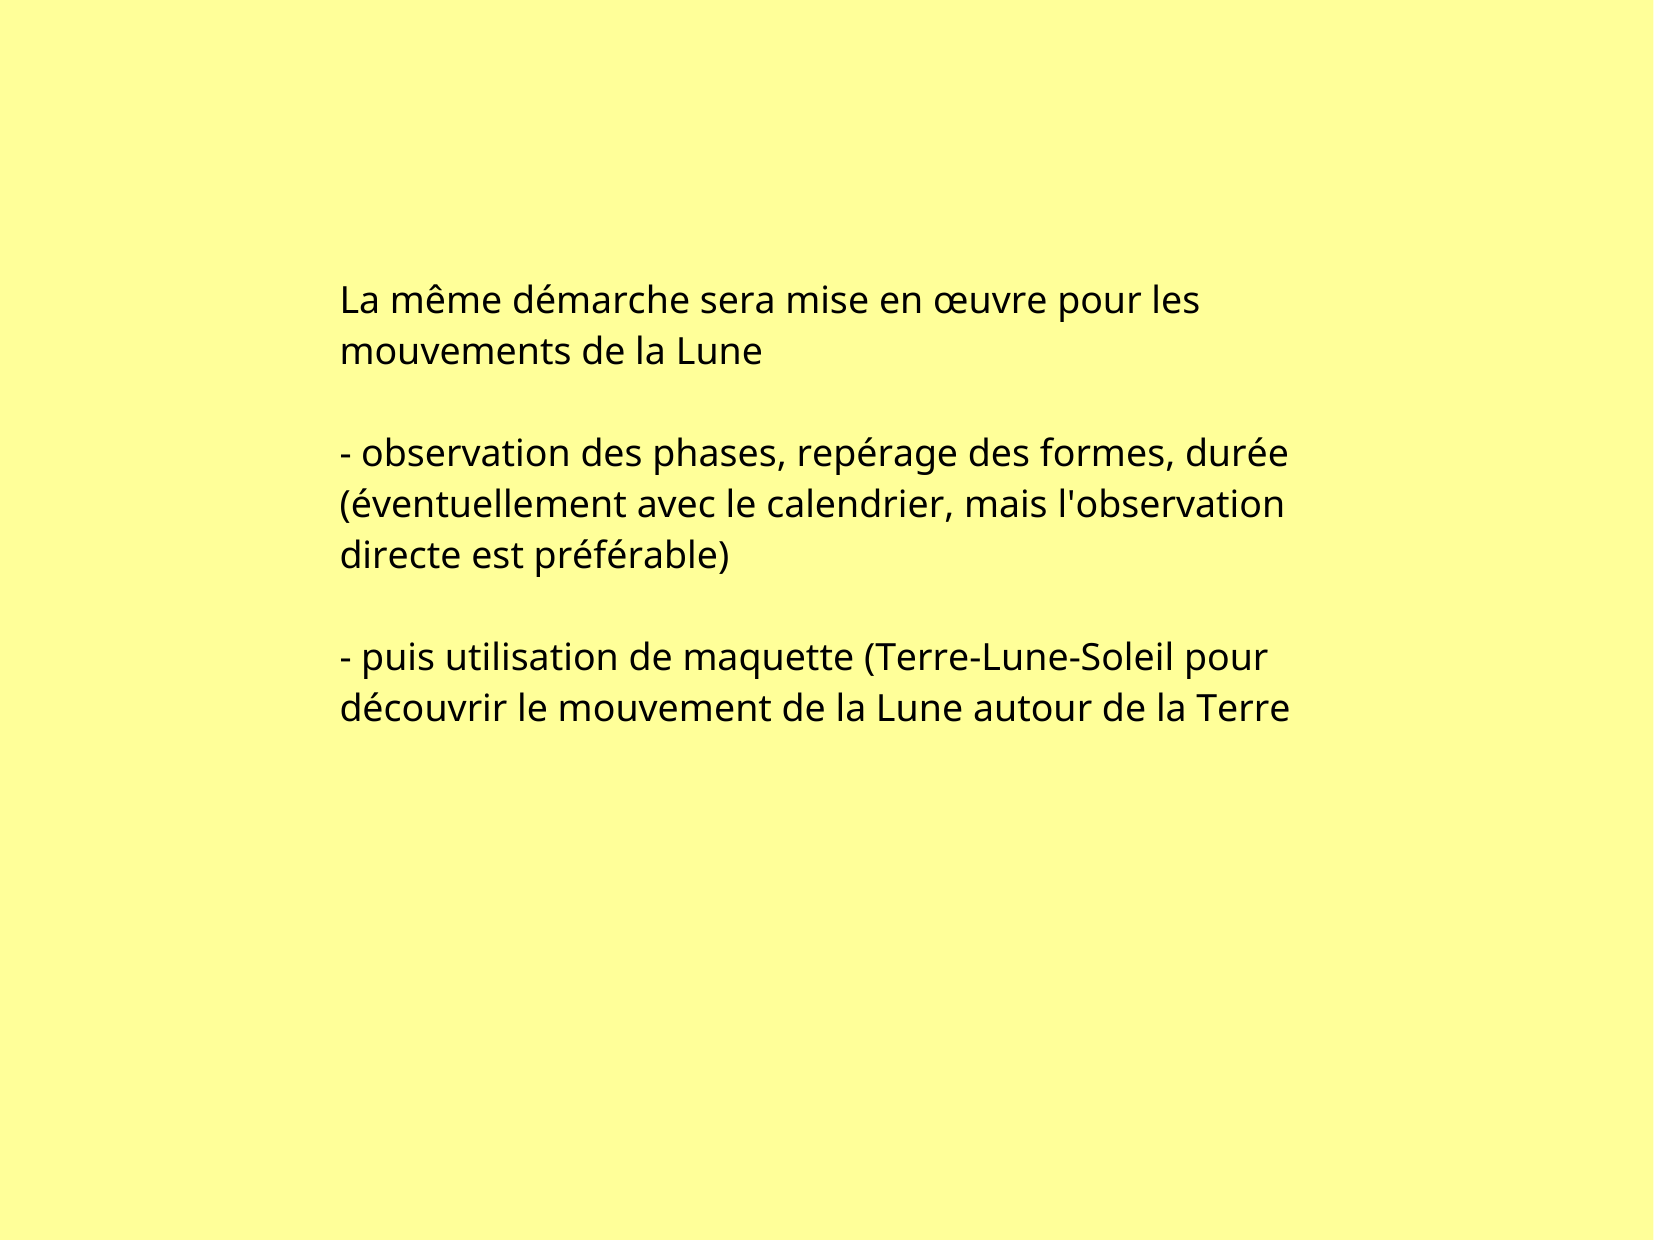

La même démarche sera mise en œuvre pour les mouvements de la Lune
- observation des phases, repérage des formes, durée (éventuellement avec le calendrier, mais l'observation directe est préférable)
- puis utilisation de maquette (Terre-Lune-Soleil pour découvrir le mouvement de la Lune autour de la Terre